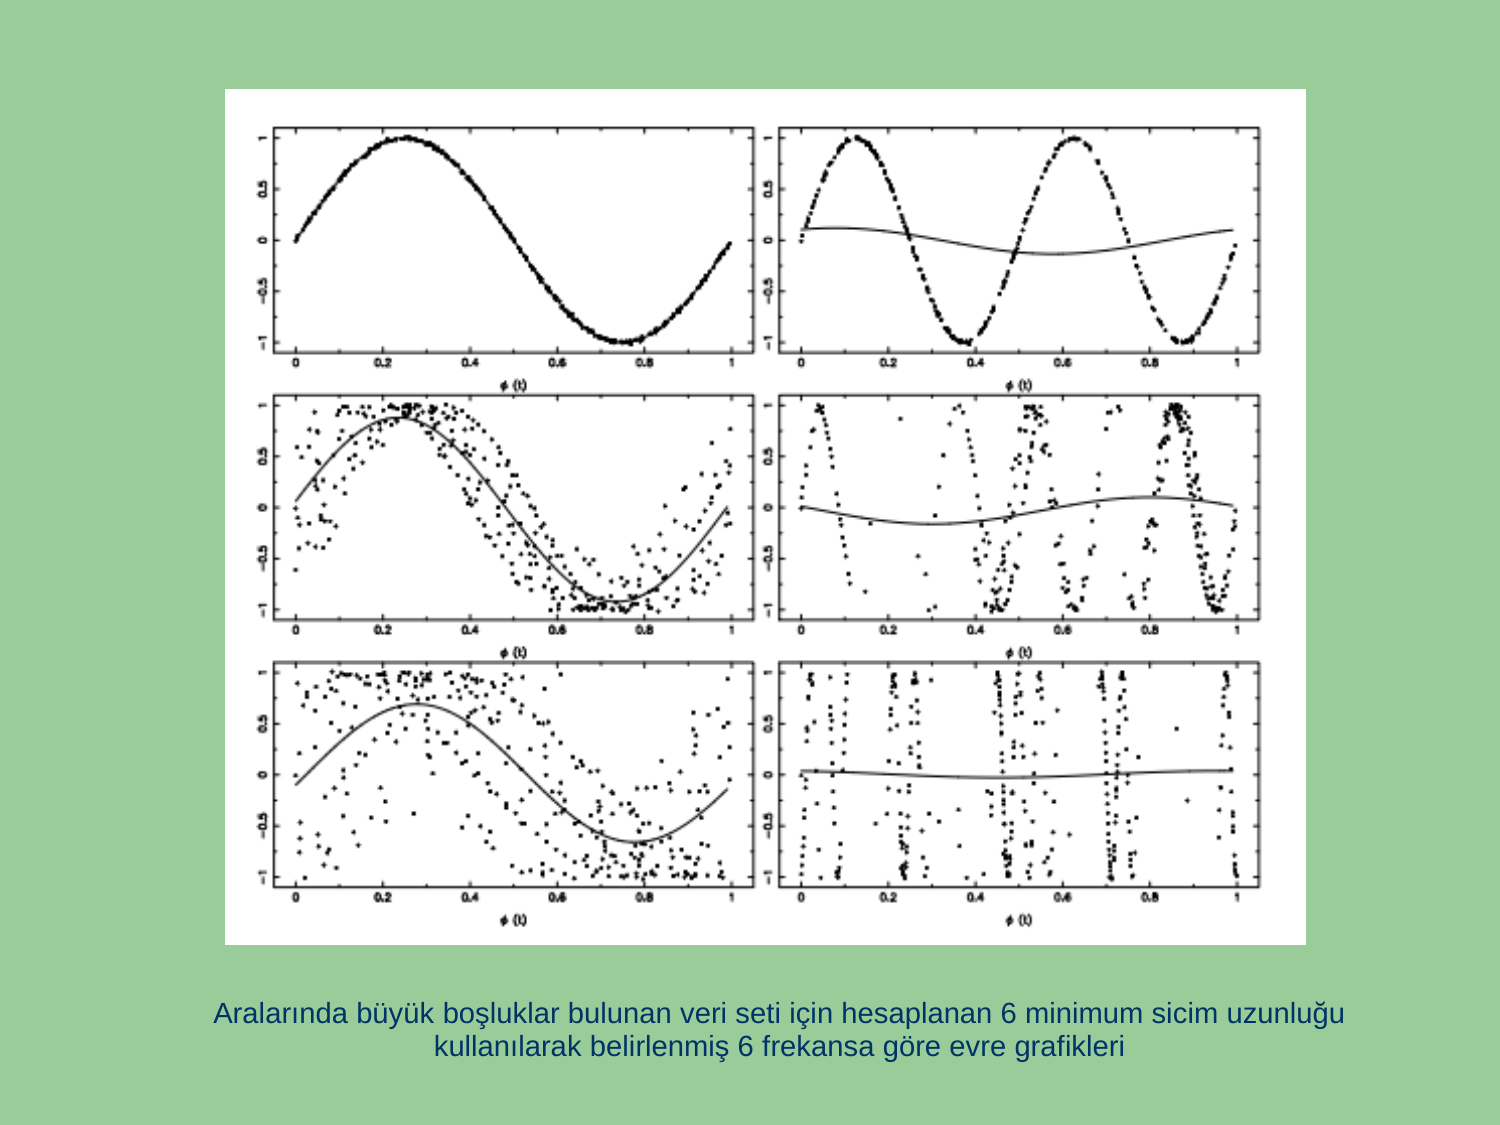

Aralarında büyük boşluklar bulunan veri seti için hesaplanan 6 minimum sicim uzunluğu kullanılarak belirlenmiş 6 frekansa göre evre grafikleri